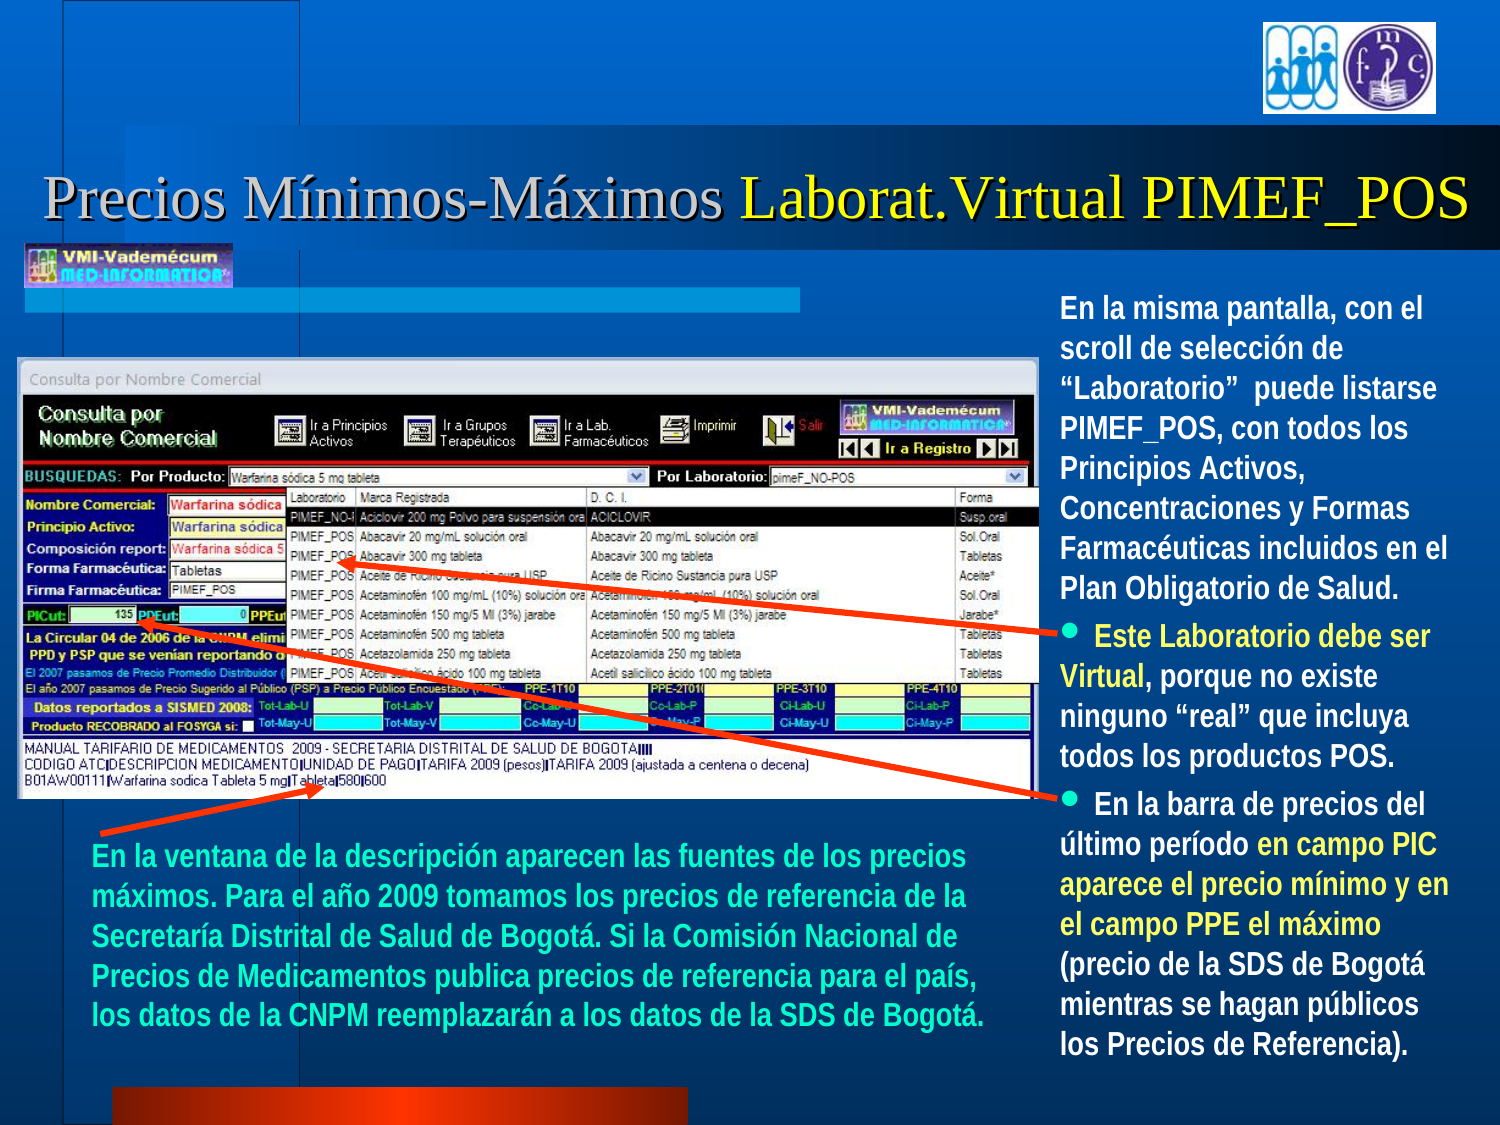

Precios Mínimos-Máximos Laborat.Virtual PIMEF_POS
En la misma pantalla, con el scroll de selección de “Laboratorio” puede listarse PIMEF_POS, con todos los Principios Activos, Concentraciones y Formas Farmacéuticas incluidos en el Plan Obligatorio de Salud.
 Este Laboratorio debe ser Virtual, porque no existe ninguno “real” que incluya todos los productos POS.
 En la barra de precios del último período en campo PIC aparece el precio mínimo y en el campo PPE el máximo (precio de la SDS de Bogotá mientras se hagan públicos los Precios de Referencia).
En la ventana de la descripción aparecen las fuentes de los precios máximos. Para el año 2009 tomamos los precios de referencia de la Secretaría Distrital de Salud de Bogotá. Si la Comisión Nacional de Precios de Medicamentos publica precios de referencia para el país, los datos de la CNPM reemplazarán a los datos de la SDS de Bogotá.